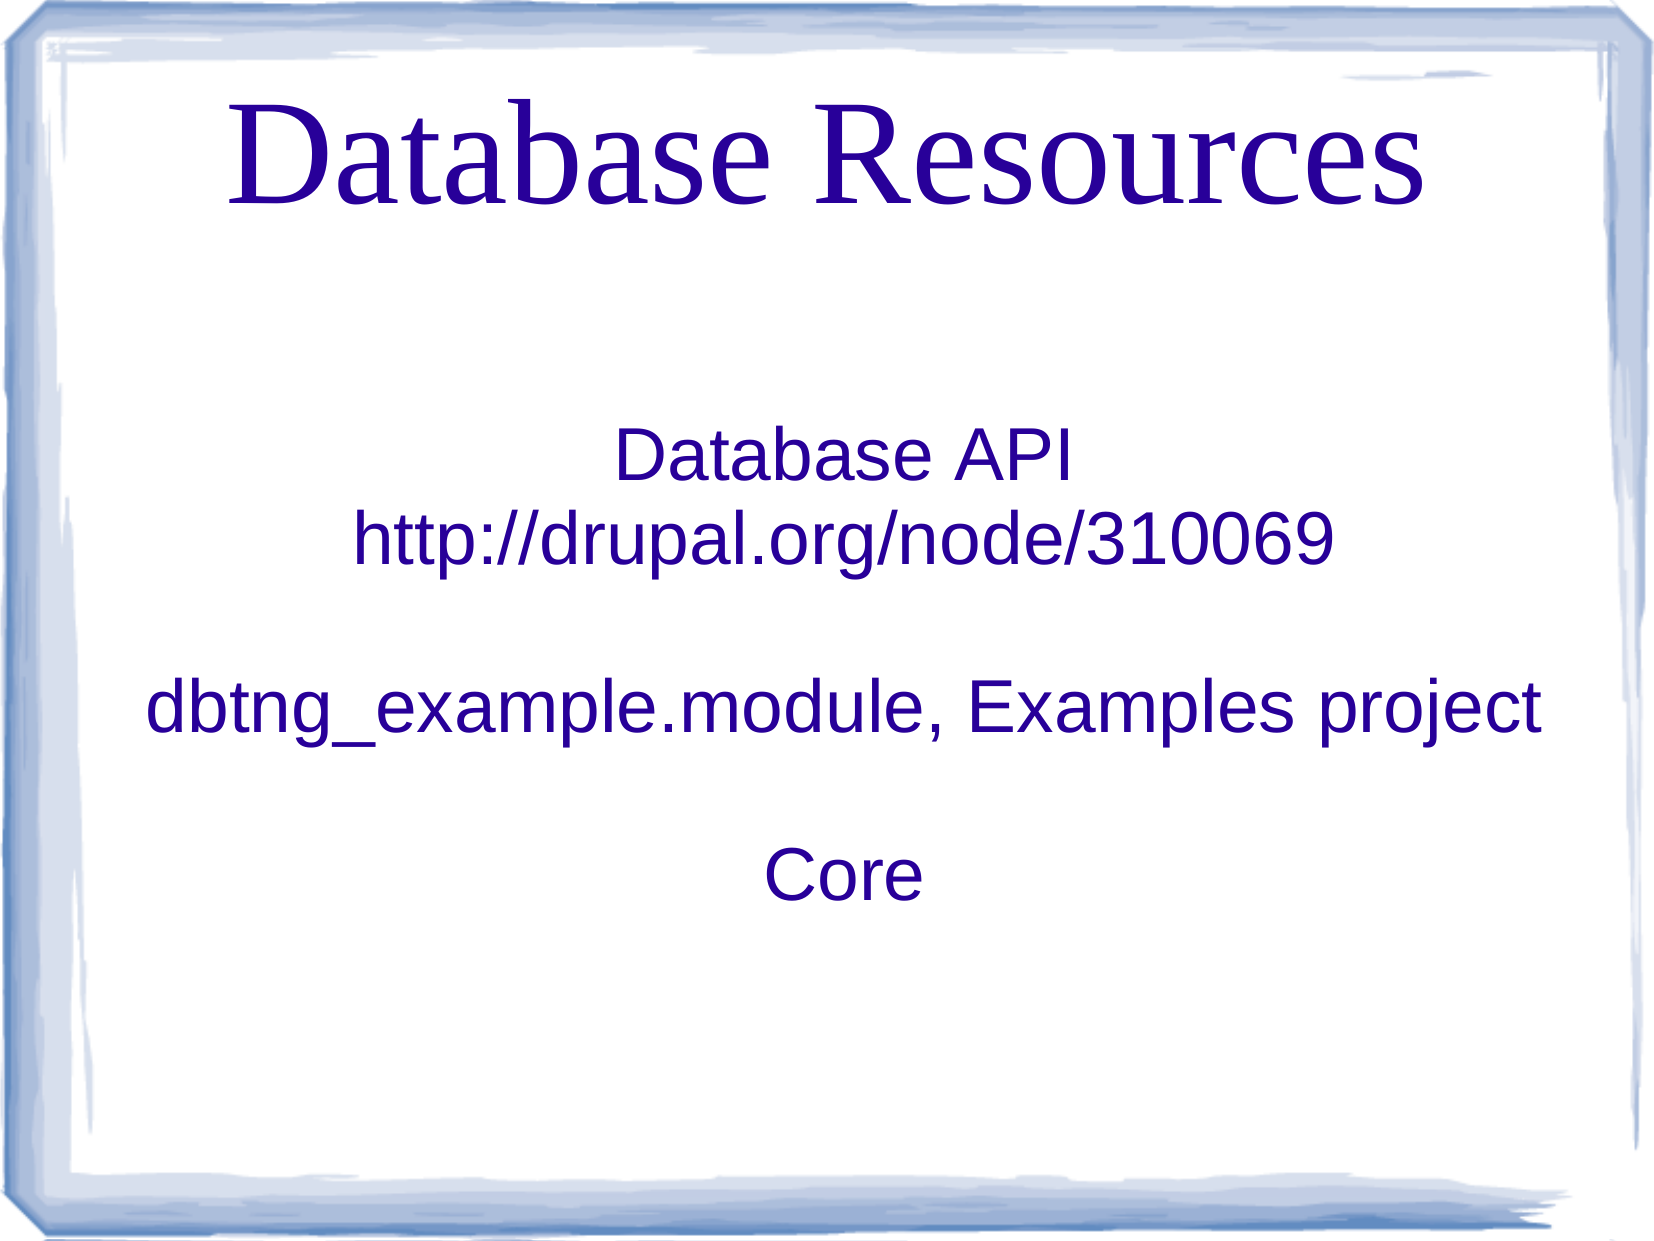

# Database Resources
Database API
http://drupal.org/node/310069
dbtng_example.module, Examples project
Core